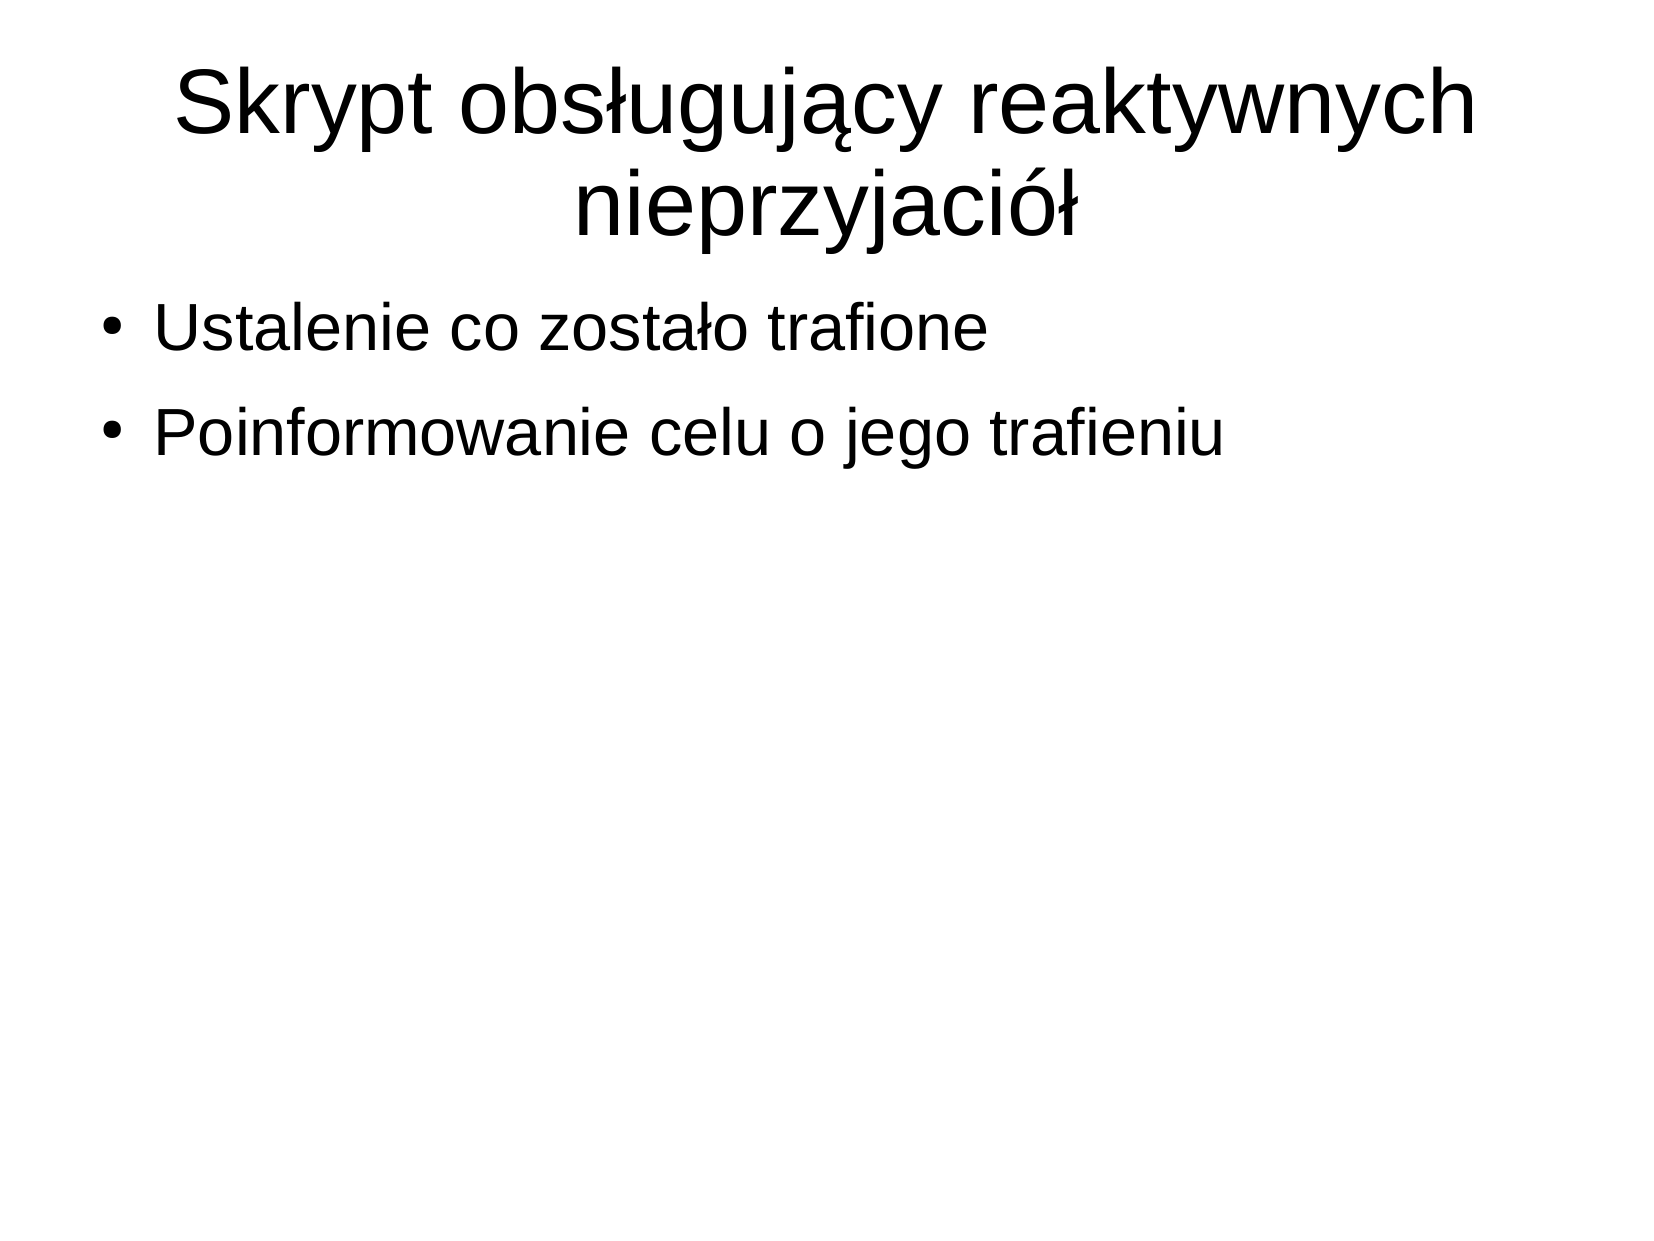

# Skrypt obsługujący reaktywnych nieprzyjaciół
Ustalenie co zostało trafione
Poinformowanie celu o jego trafieniu